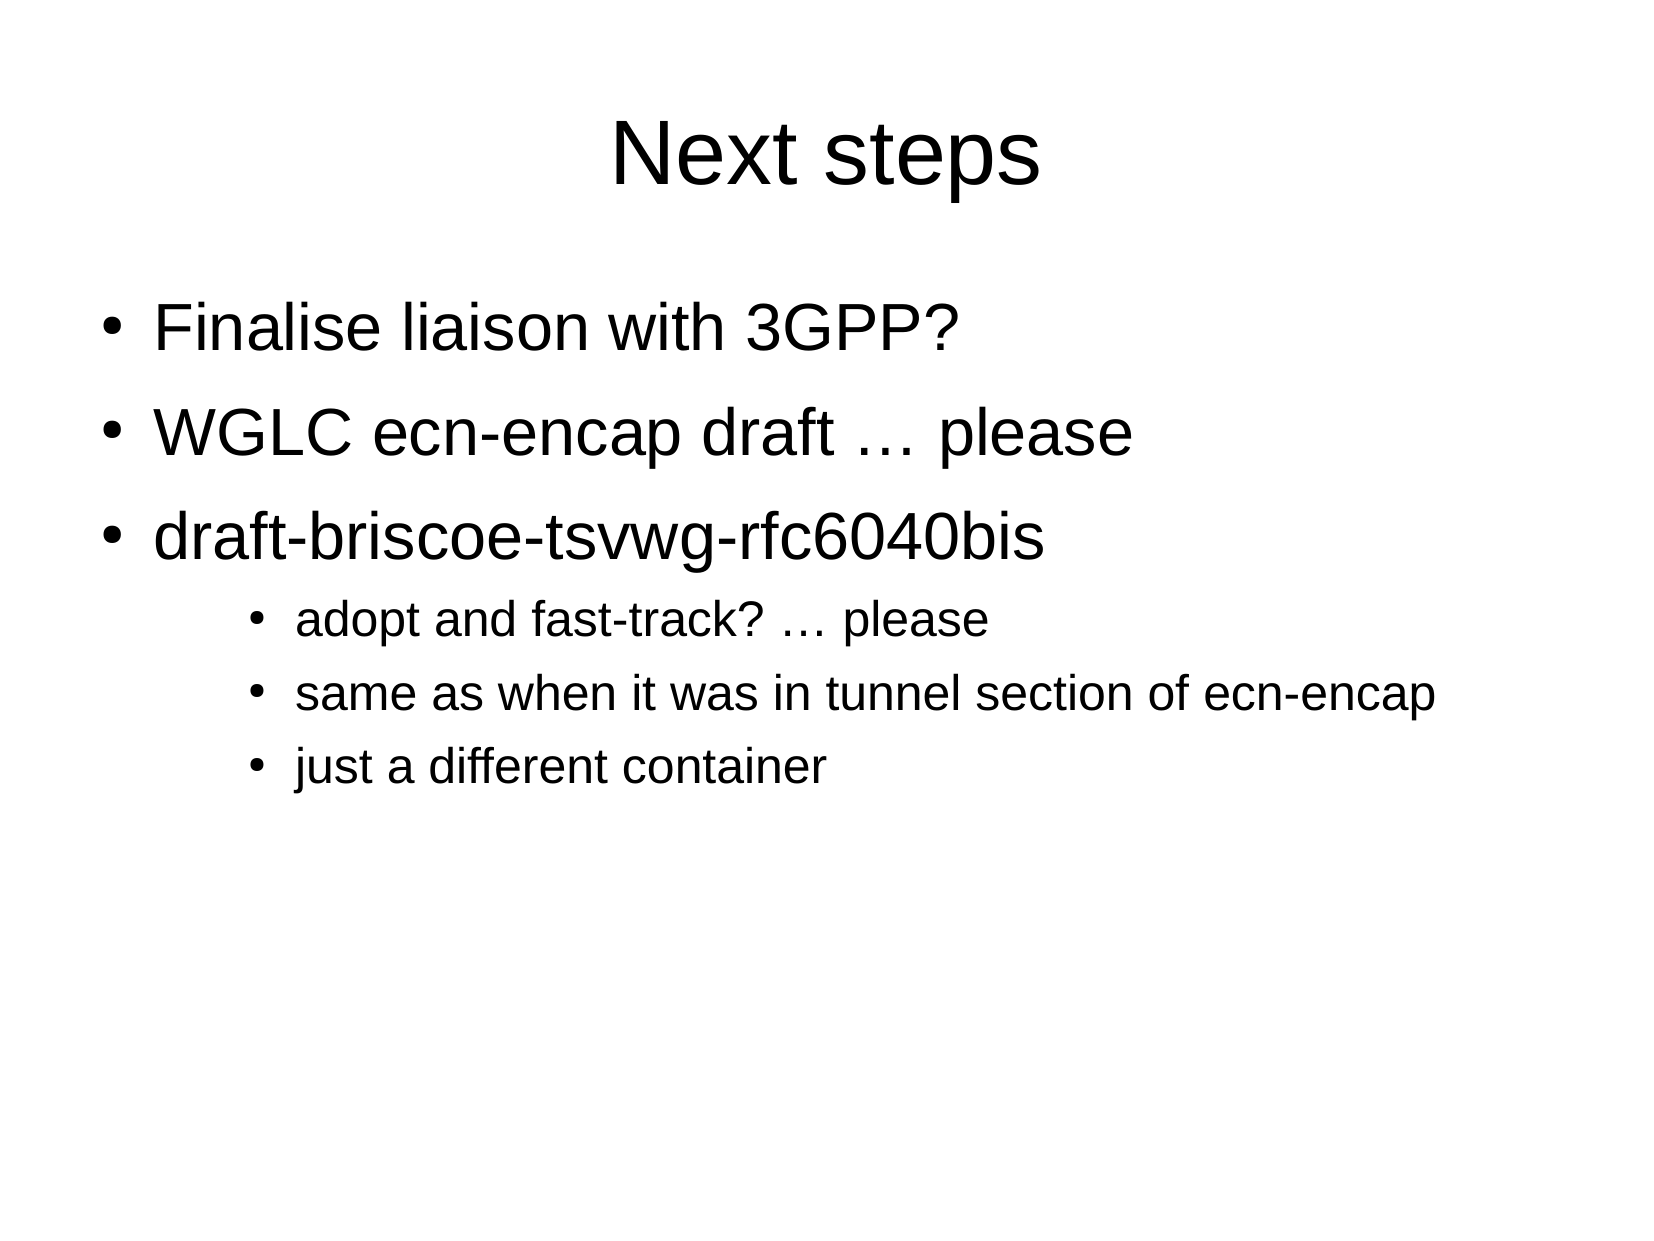

# Next steps
Finalise liaison with 3GPP?
WGLC ecn-encap draft … please
draft-briscoe-tsvwg-rfc6040bis
adopt and fast-track? … please
same as when it was in tunnel section of ecn-encap
just a different container